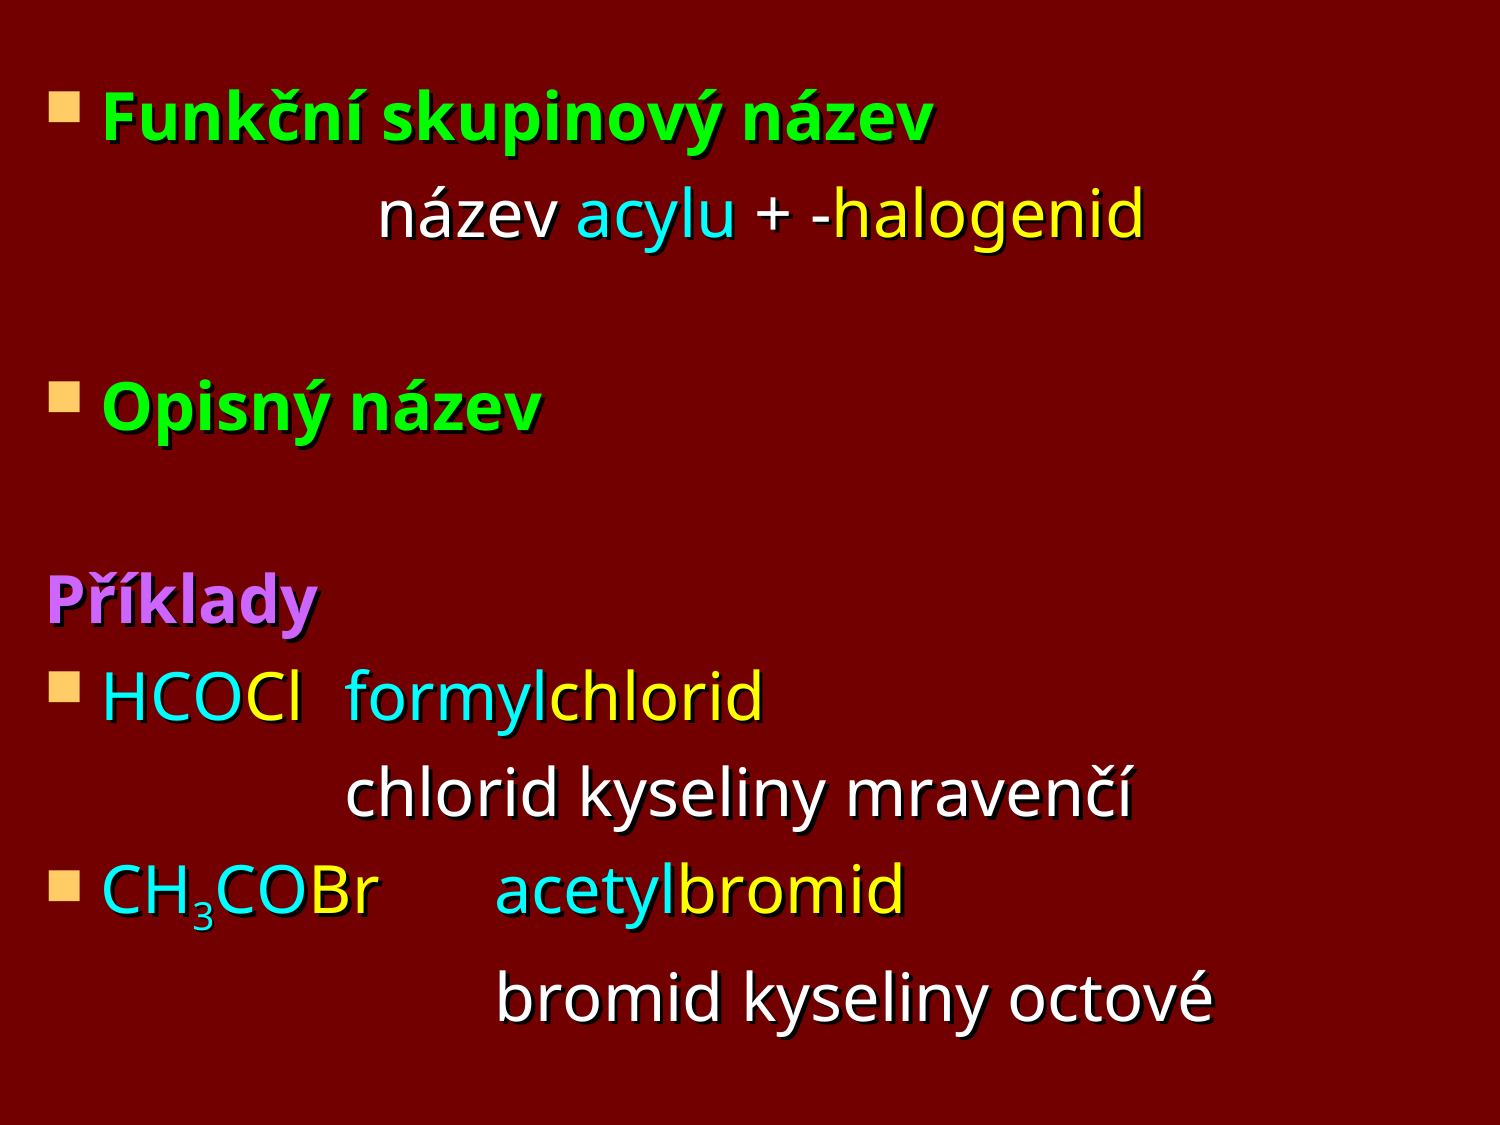

#
Funkční skupinový název
	 název acylu + -halogenid
Opisný název
Příklady
HCOCl	formylchlorid
			chlorid kyseliny mravenčí
CH3COBr	acetylbromid
				bromid kyseliny octové